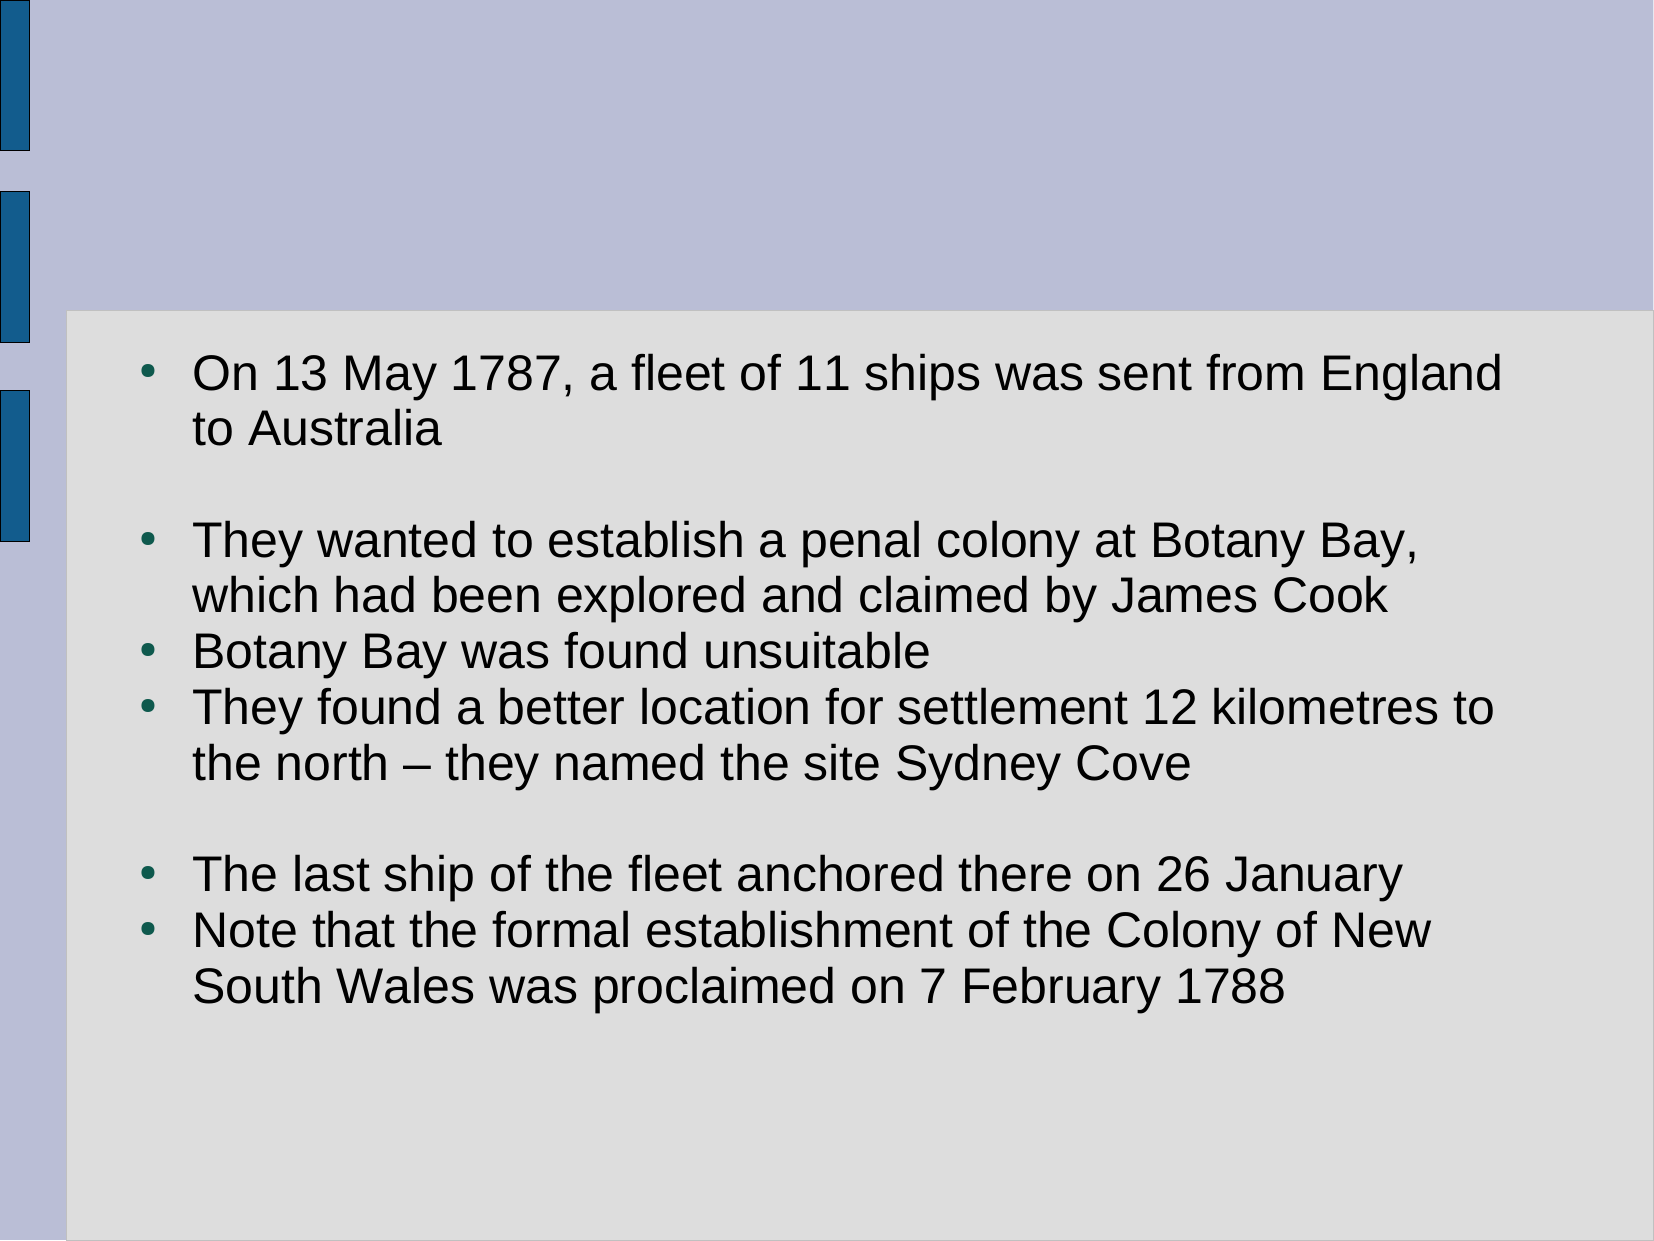

# On 13 May 1787, a fleet of 11 ships was sent from England to Australia
They wanted to establish a penal colony at Botany Bay, which had been explored and claimed by James Cook
Botany Bay was found unsuitable
They found a better location for settlement 12 kilometres to the north – they named the site Sydney Cove
The last ship of the fleet anchored there on 26 January
Note that the formal establishment of the Colony of New South Wales was proclaimed on 7 February 1788